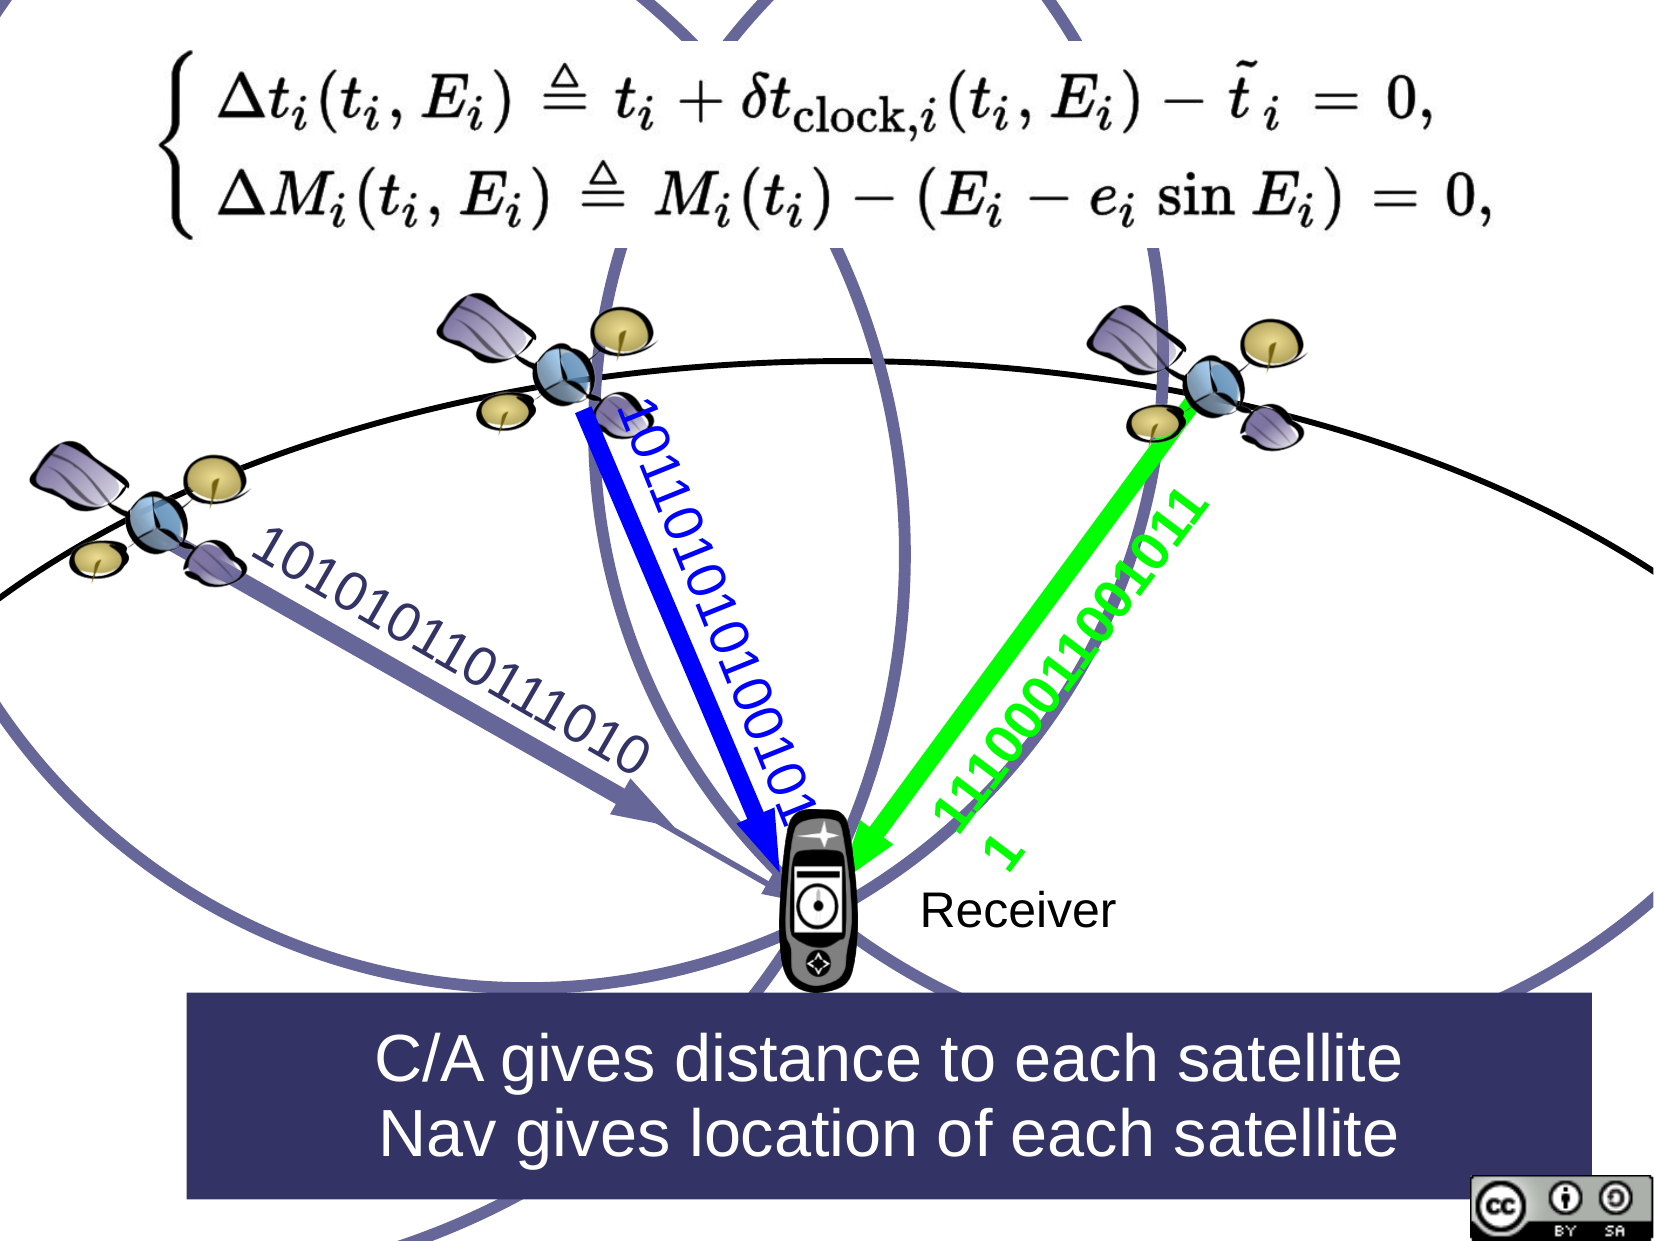

101101010100101
111000110010111
101010110111010
Receiver
# C/A gives distance to each satellite Nav gives location of each satellite